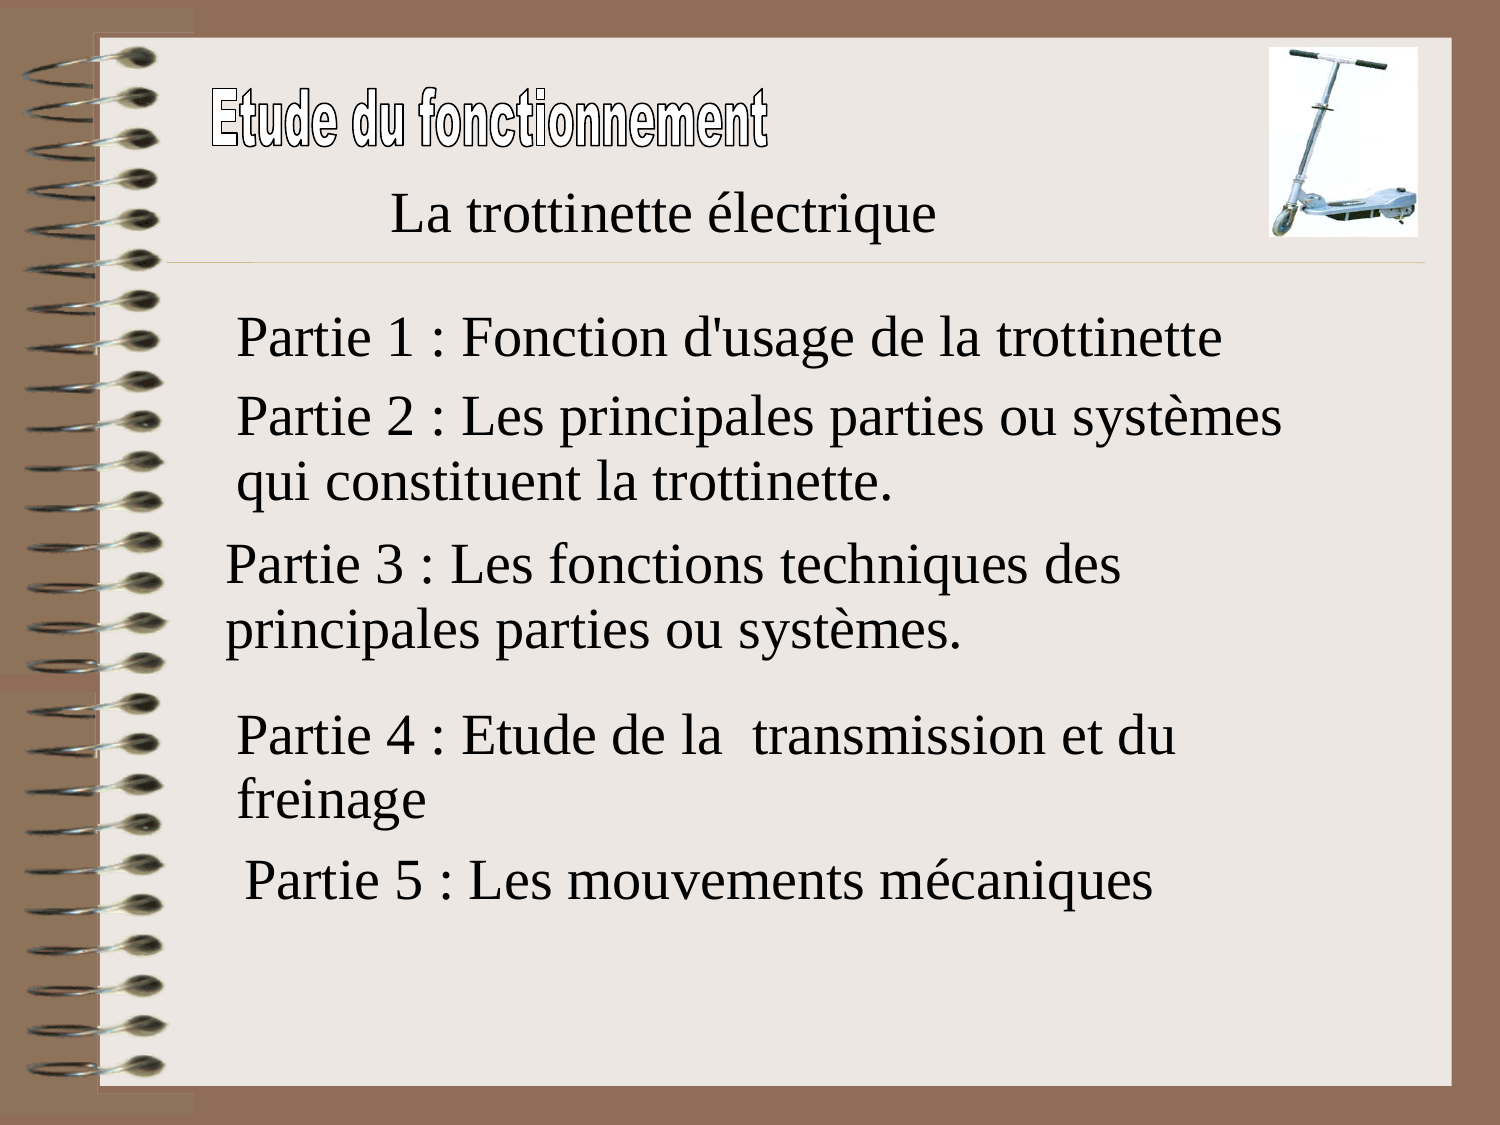

La trottinette électrique
Partie 1 : Fonction d'usage de la trottinette
Partie 2 : Les principales parties ou systèmes qui constituent la trottinette.
Partie 3 : Les fonctions techniques des principales parties ou systèmes.
Partie 4 : Etude de la transmission et du freinage
Partie 5 : Les mouvements mécaniques